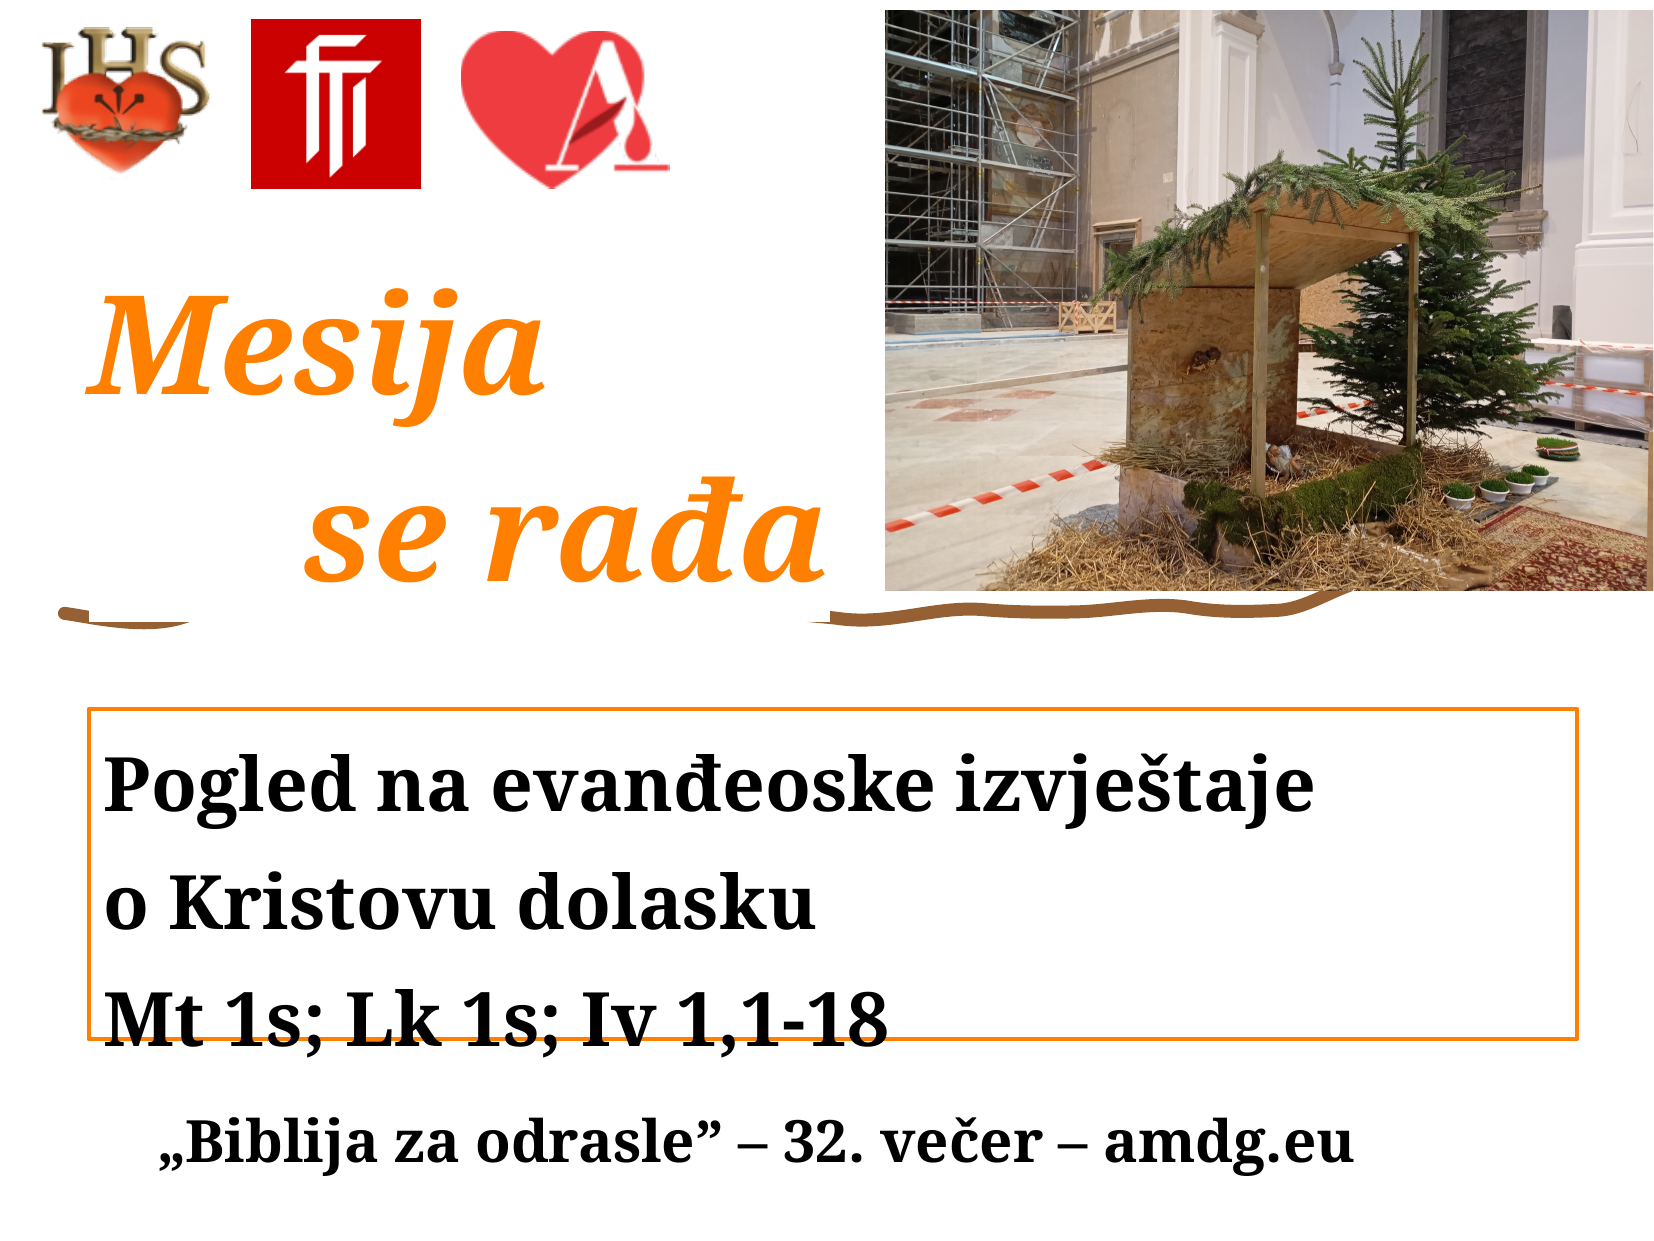

# Mesija se rađa
Pogled na evanđeoske izvještaje
o Kristovu dolasku
Mt 1s; Lk 1s; Iv 1,1-18
„Biblija za odrasle” – 32. večer – amdg.eu